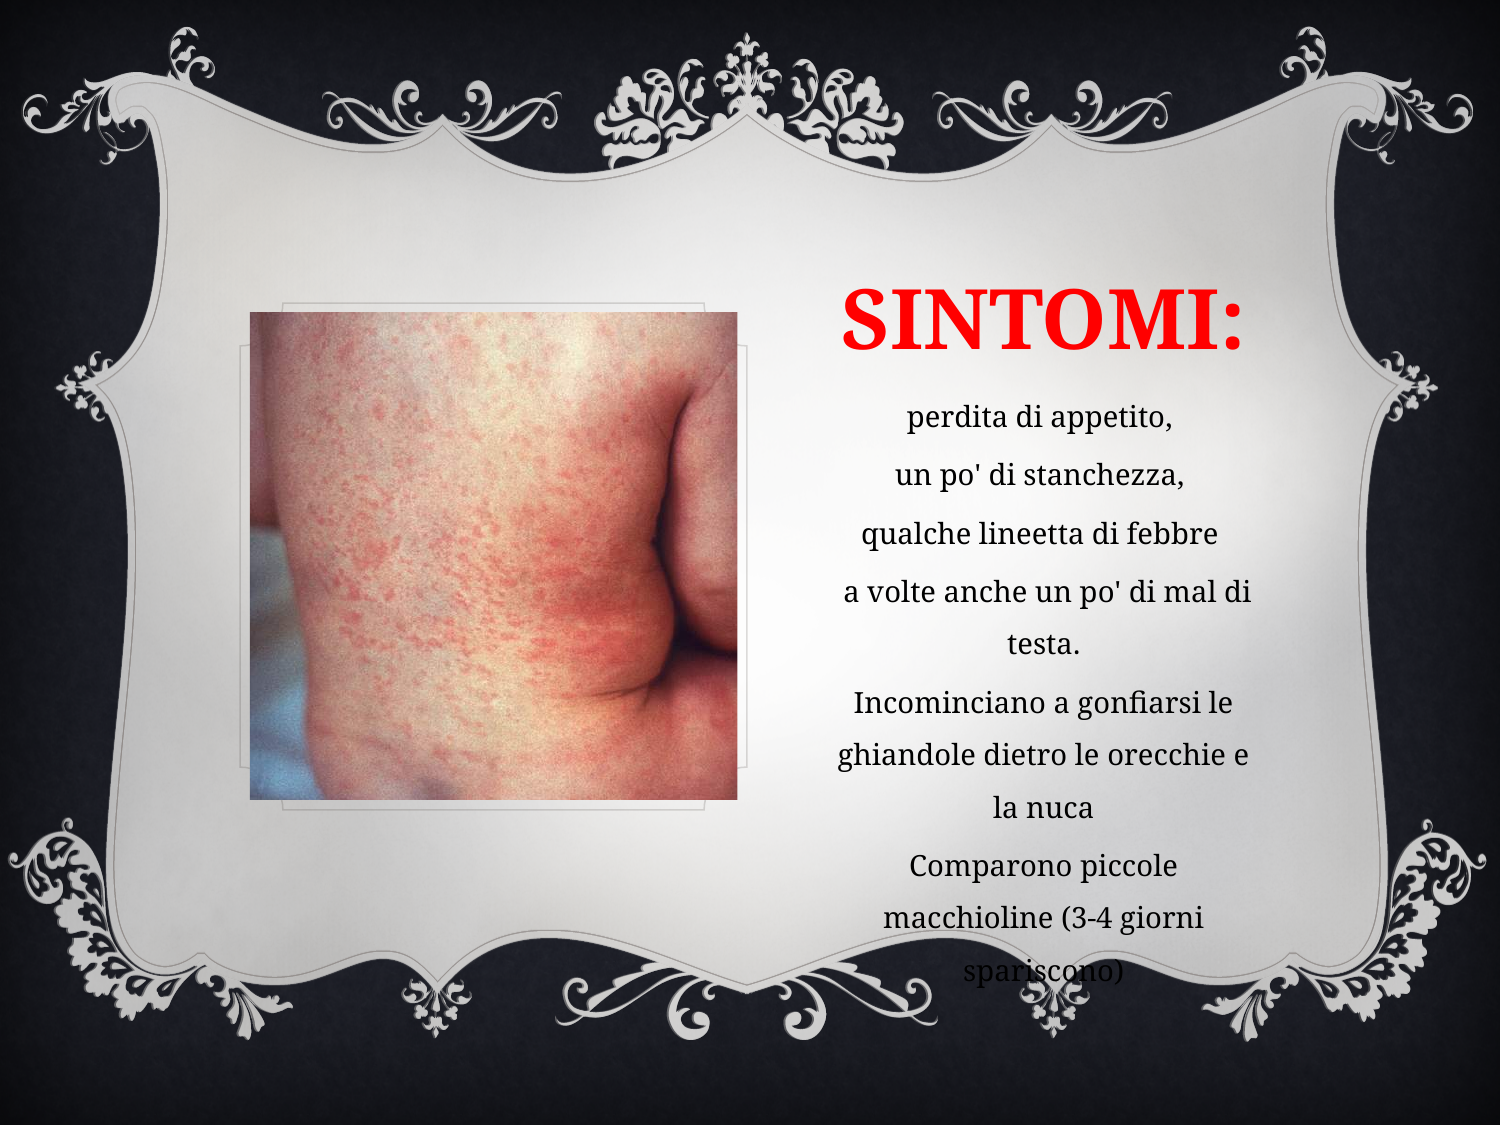

# Sintomi:
perdita di appetito,
un po' di stanchezza,
qualche lineetta di febbre
 a volte anche un po' di mal di testa.
Incominciano a gonfiarsi le ghiandole dietro le orecchie e la nuca
Comparono piccole macchioline (3-4 giorni spariscono)